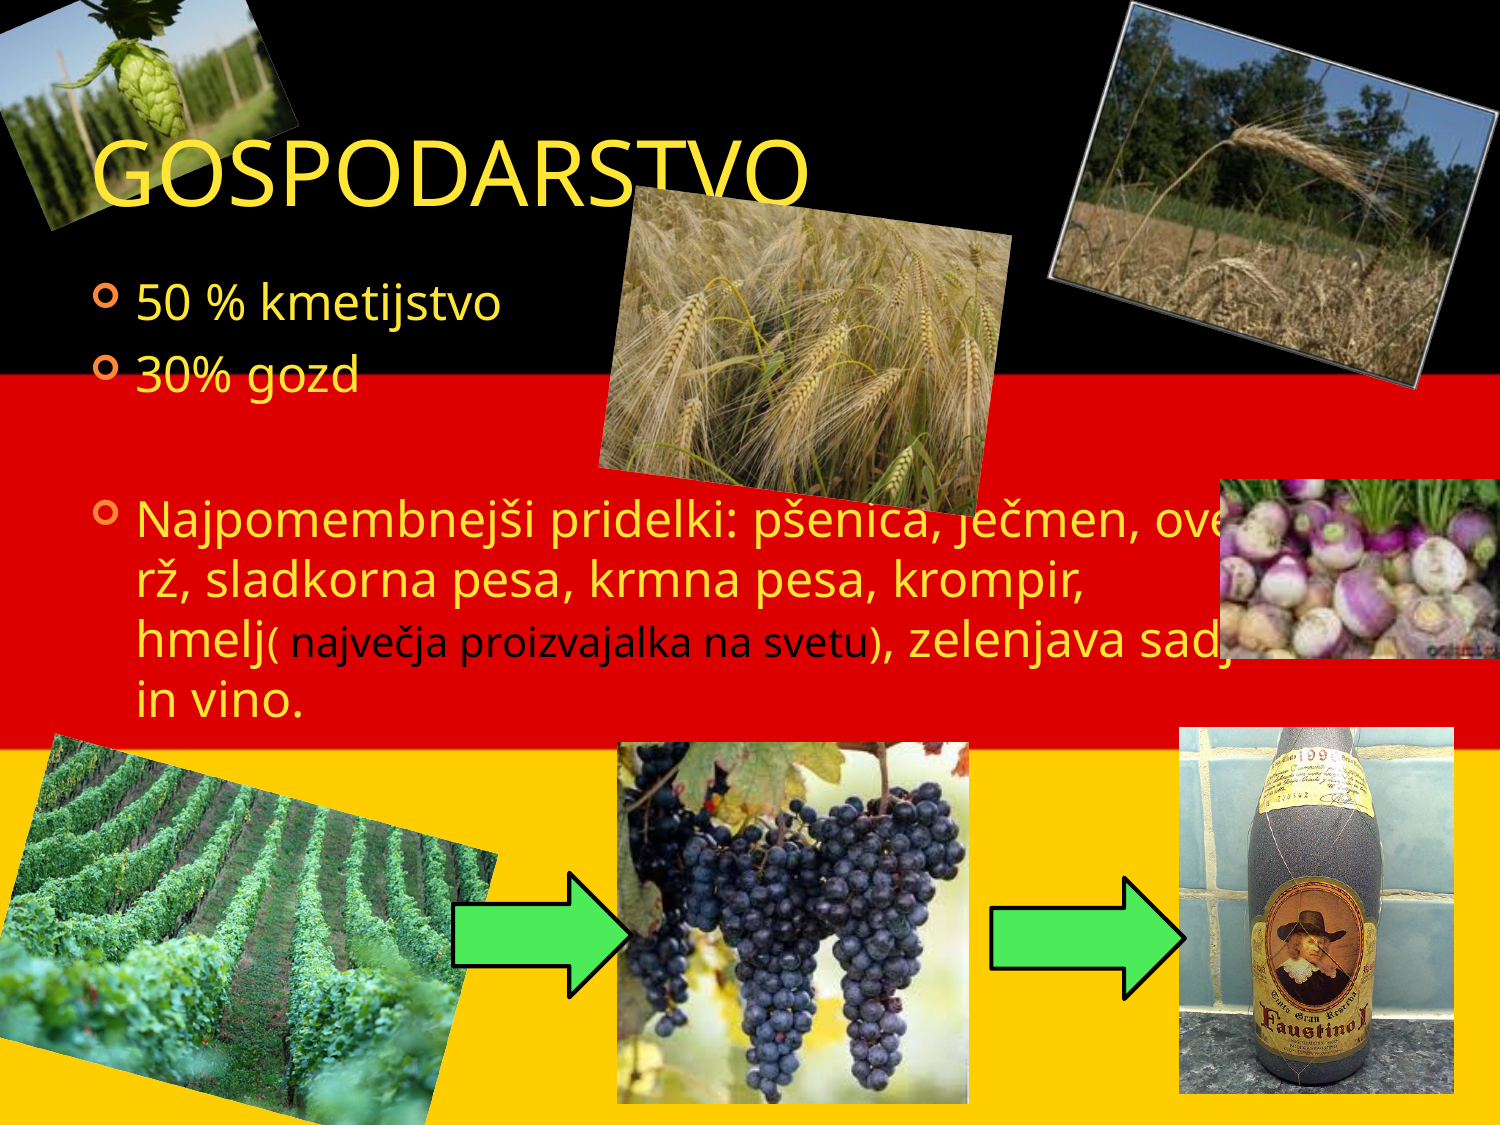

# GOSPODARSTVO
50 % kmetijstvo
30% gozd
Najpomembnejši pridelki: pšenica, ječmen, oves, rž, sladkorna pesa, krmna pesa, krompir, hmelj( največja proizvajalka na svetu), zelenjava sadje in vino.